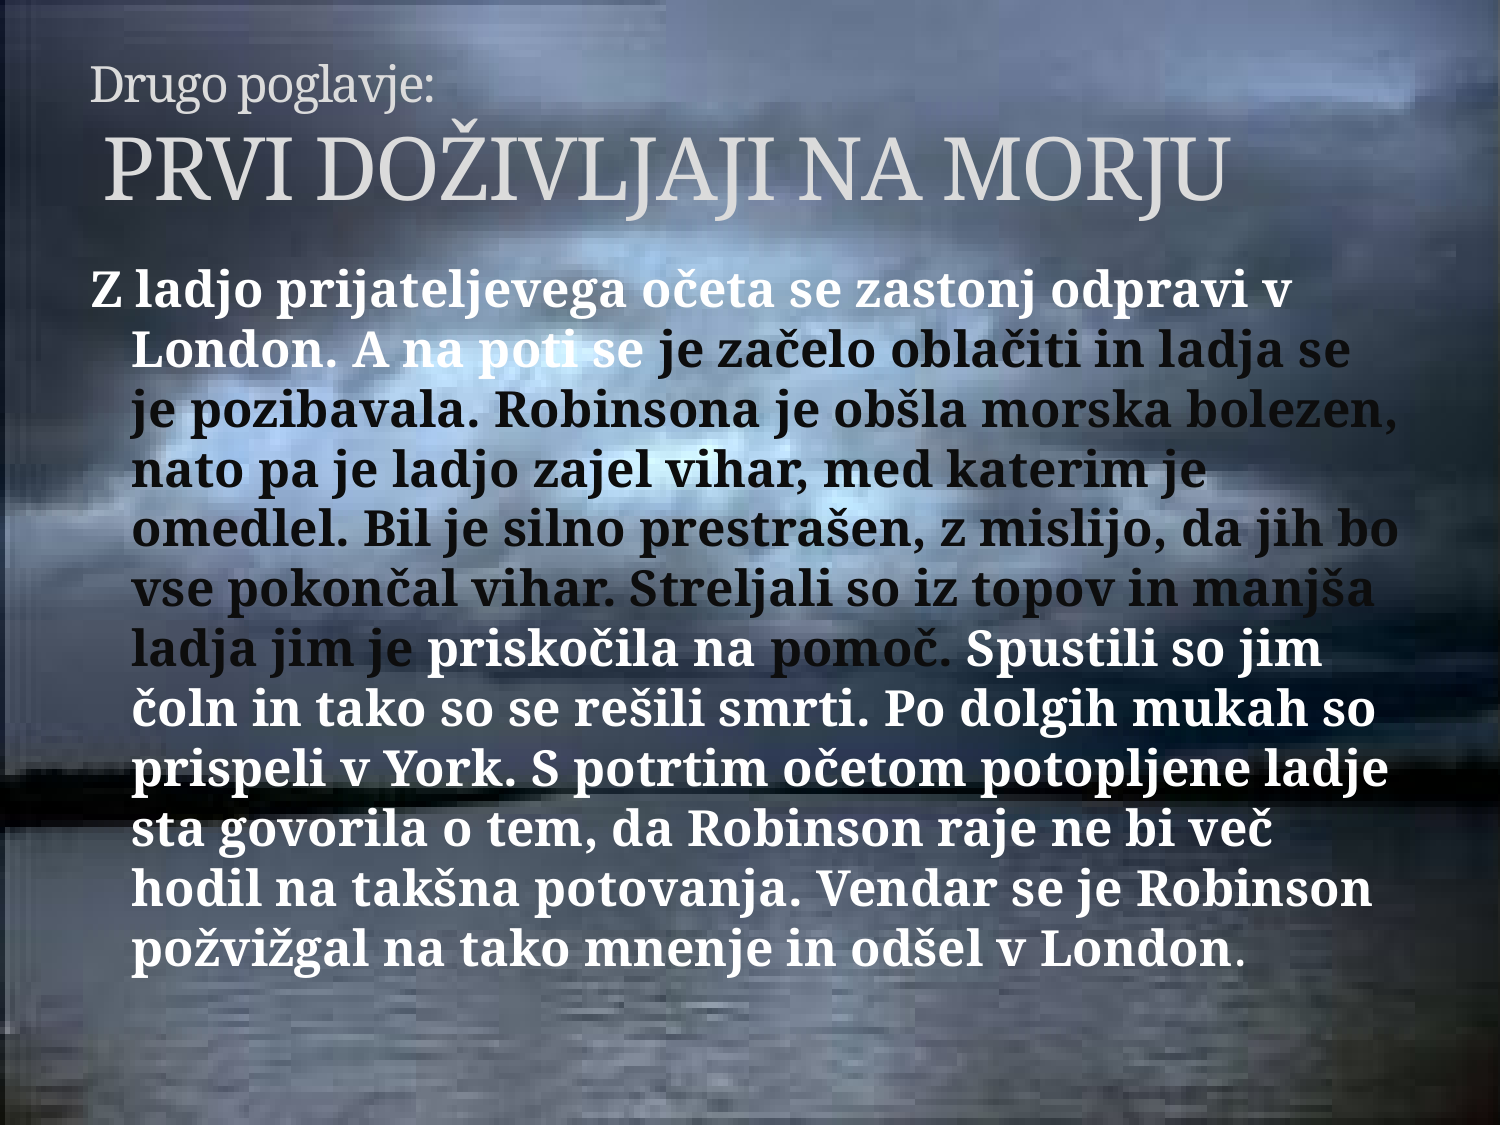

Drugo poglavje:
 PRVI DOŽIVLJAJI NA MORJU
# Z ladjo prijateljevega očeta se zastonj odpravi v London. A na poti se je začelo oblačiti in ladja se je pozibavala. Robinsona je obšla morska bolezen, nato pa je ladjo zajel vihar, med katerim je omedlel. Bil je silno prestrašen, z mislijo, da jih bo vse pokončal vihar. Streljali so iz topov in manjša ladja jim je priskočila na pomoč. Spustili so jim čoln in tako so se rešili smrti. Po dolgih mukah so prispeli v York. S potrtim očetom potopljene ladje sta govorila o tem, da Robinson raje ne bi več hodil na takšna potovanja. Vendar se je Robinson požvižgal na tako mnenje in odšel v London.